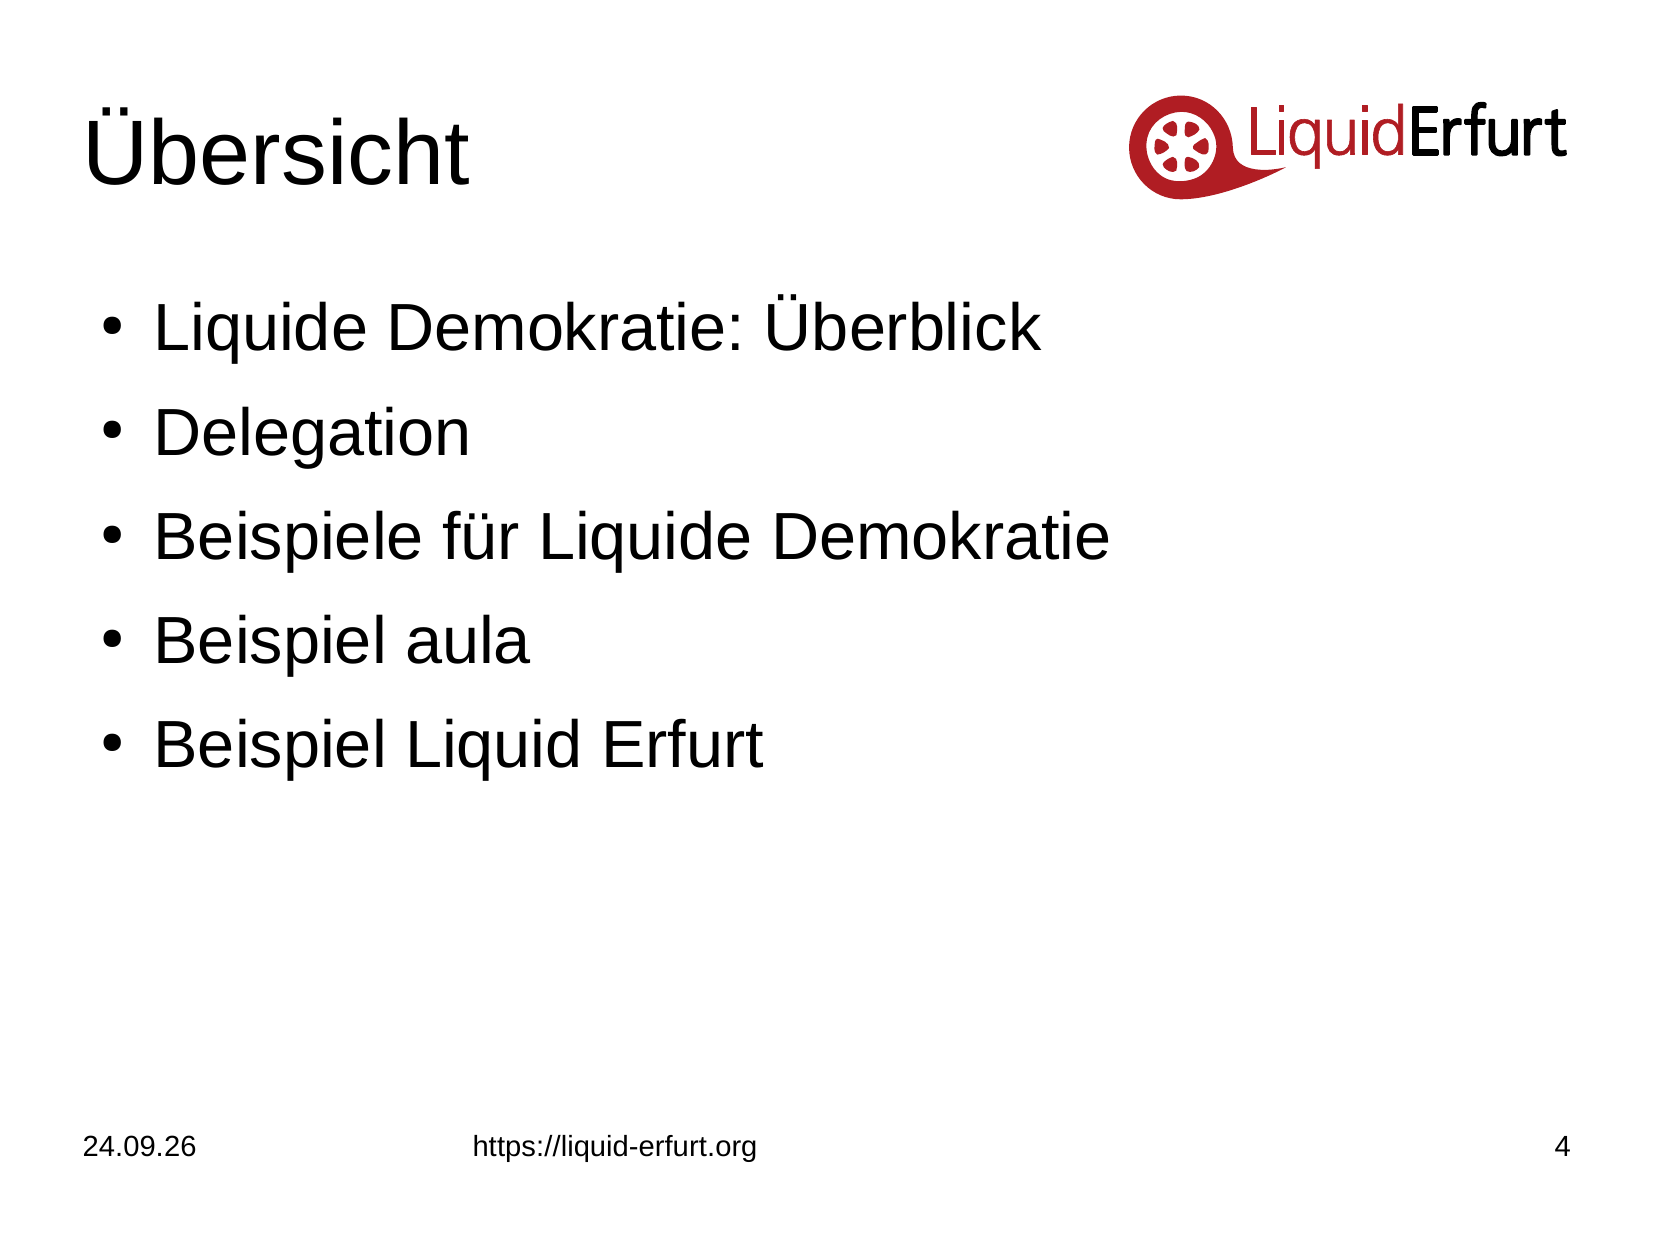

# Übersicht
Liquide Demokratie: Überblick
Delegation
Beispiele für Liquide Demokratie
Beispiel aula
Beispiel Liquid Erfurt
https://liquid-erfurt.org
4